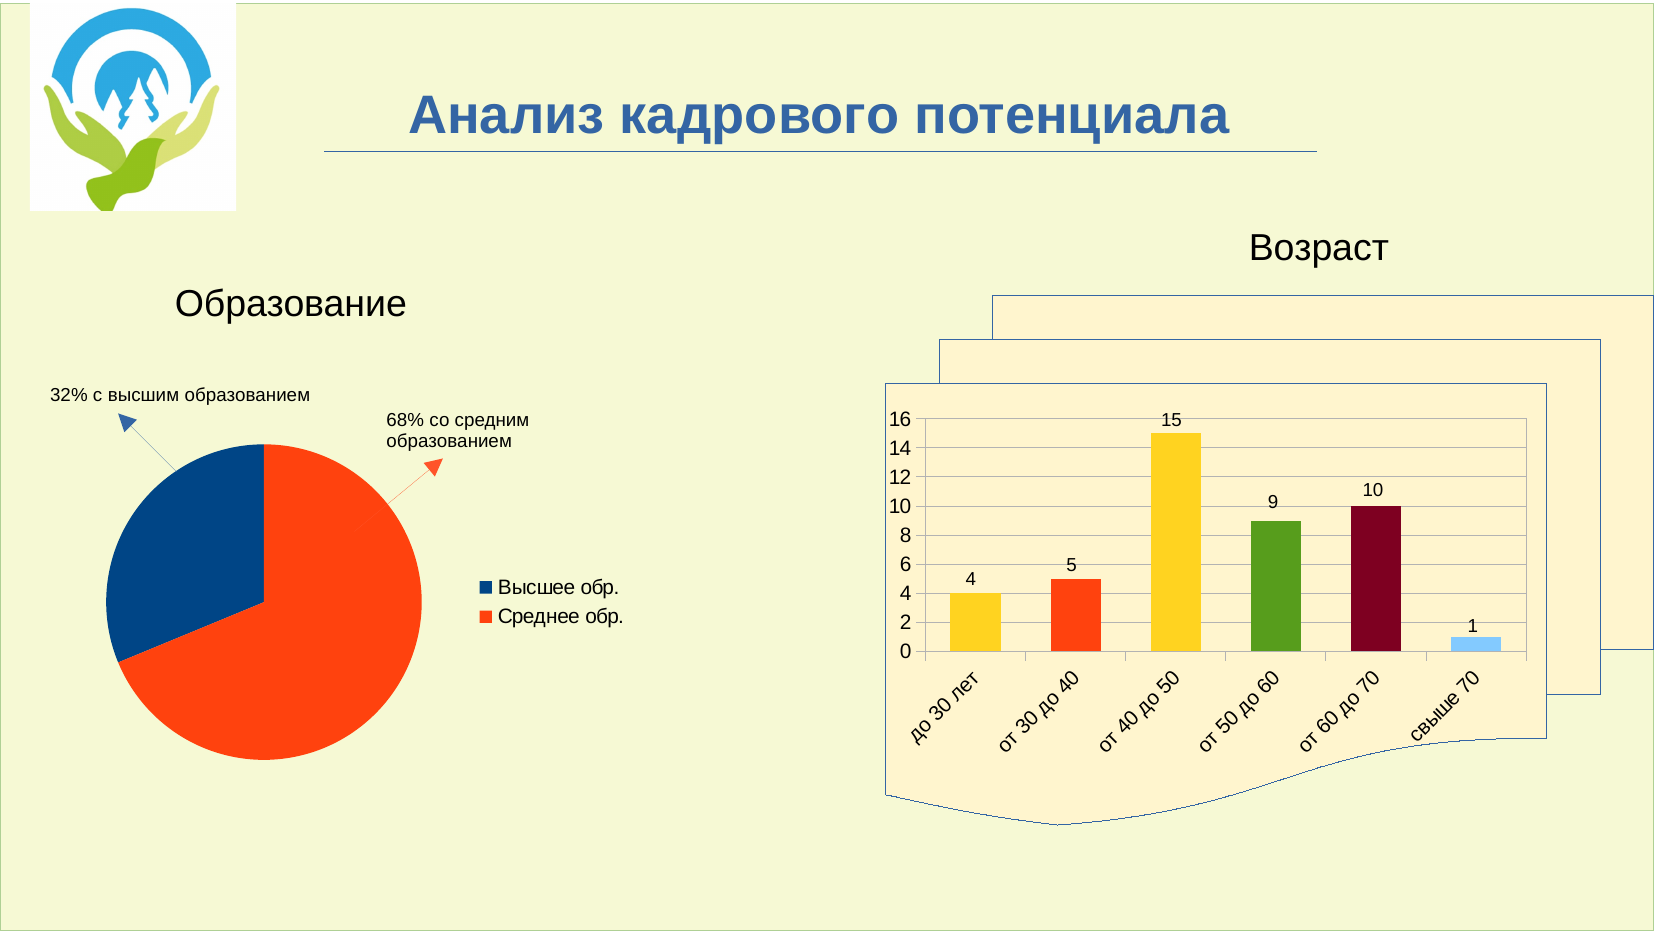

# Анализ кадрового потенциала
Возраст
Образование
32% с высшим образованием
### Chart
| Category | | | | | | |
|---|---|---|---|---|---|---|
| до 30 лет | 4.0 | None | None | None | None | None |
| от 30 до 40 | None | 5.0 | None | None | None | None |
| от 40 до 50 | None | None | 15.0 | None | None | None |
| от 50 до 60 | None | None | None | 9.0 | None | None |
| от 60 до 70 | None | None | None | None | 10.0 | None |
| свыше 70 | None | None | None | None | None | 1.0 |68% со средним образованием
15
### Chart
| Category | Столбец 1 |
|---|---|
| Высшее обр. | 15.0 |
| Среднее обр. | 33.0 |
10
9
5
4
1